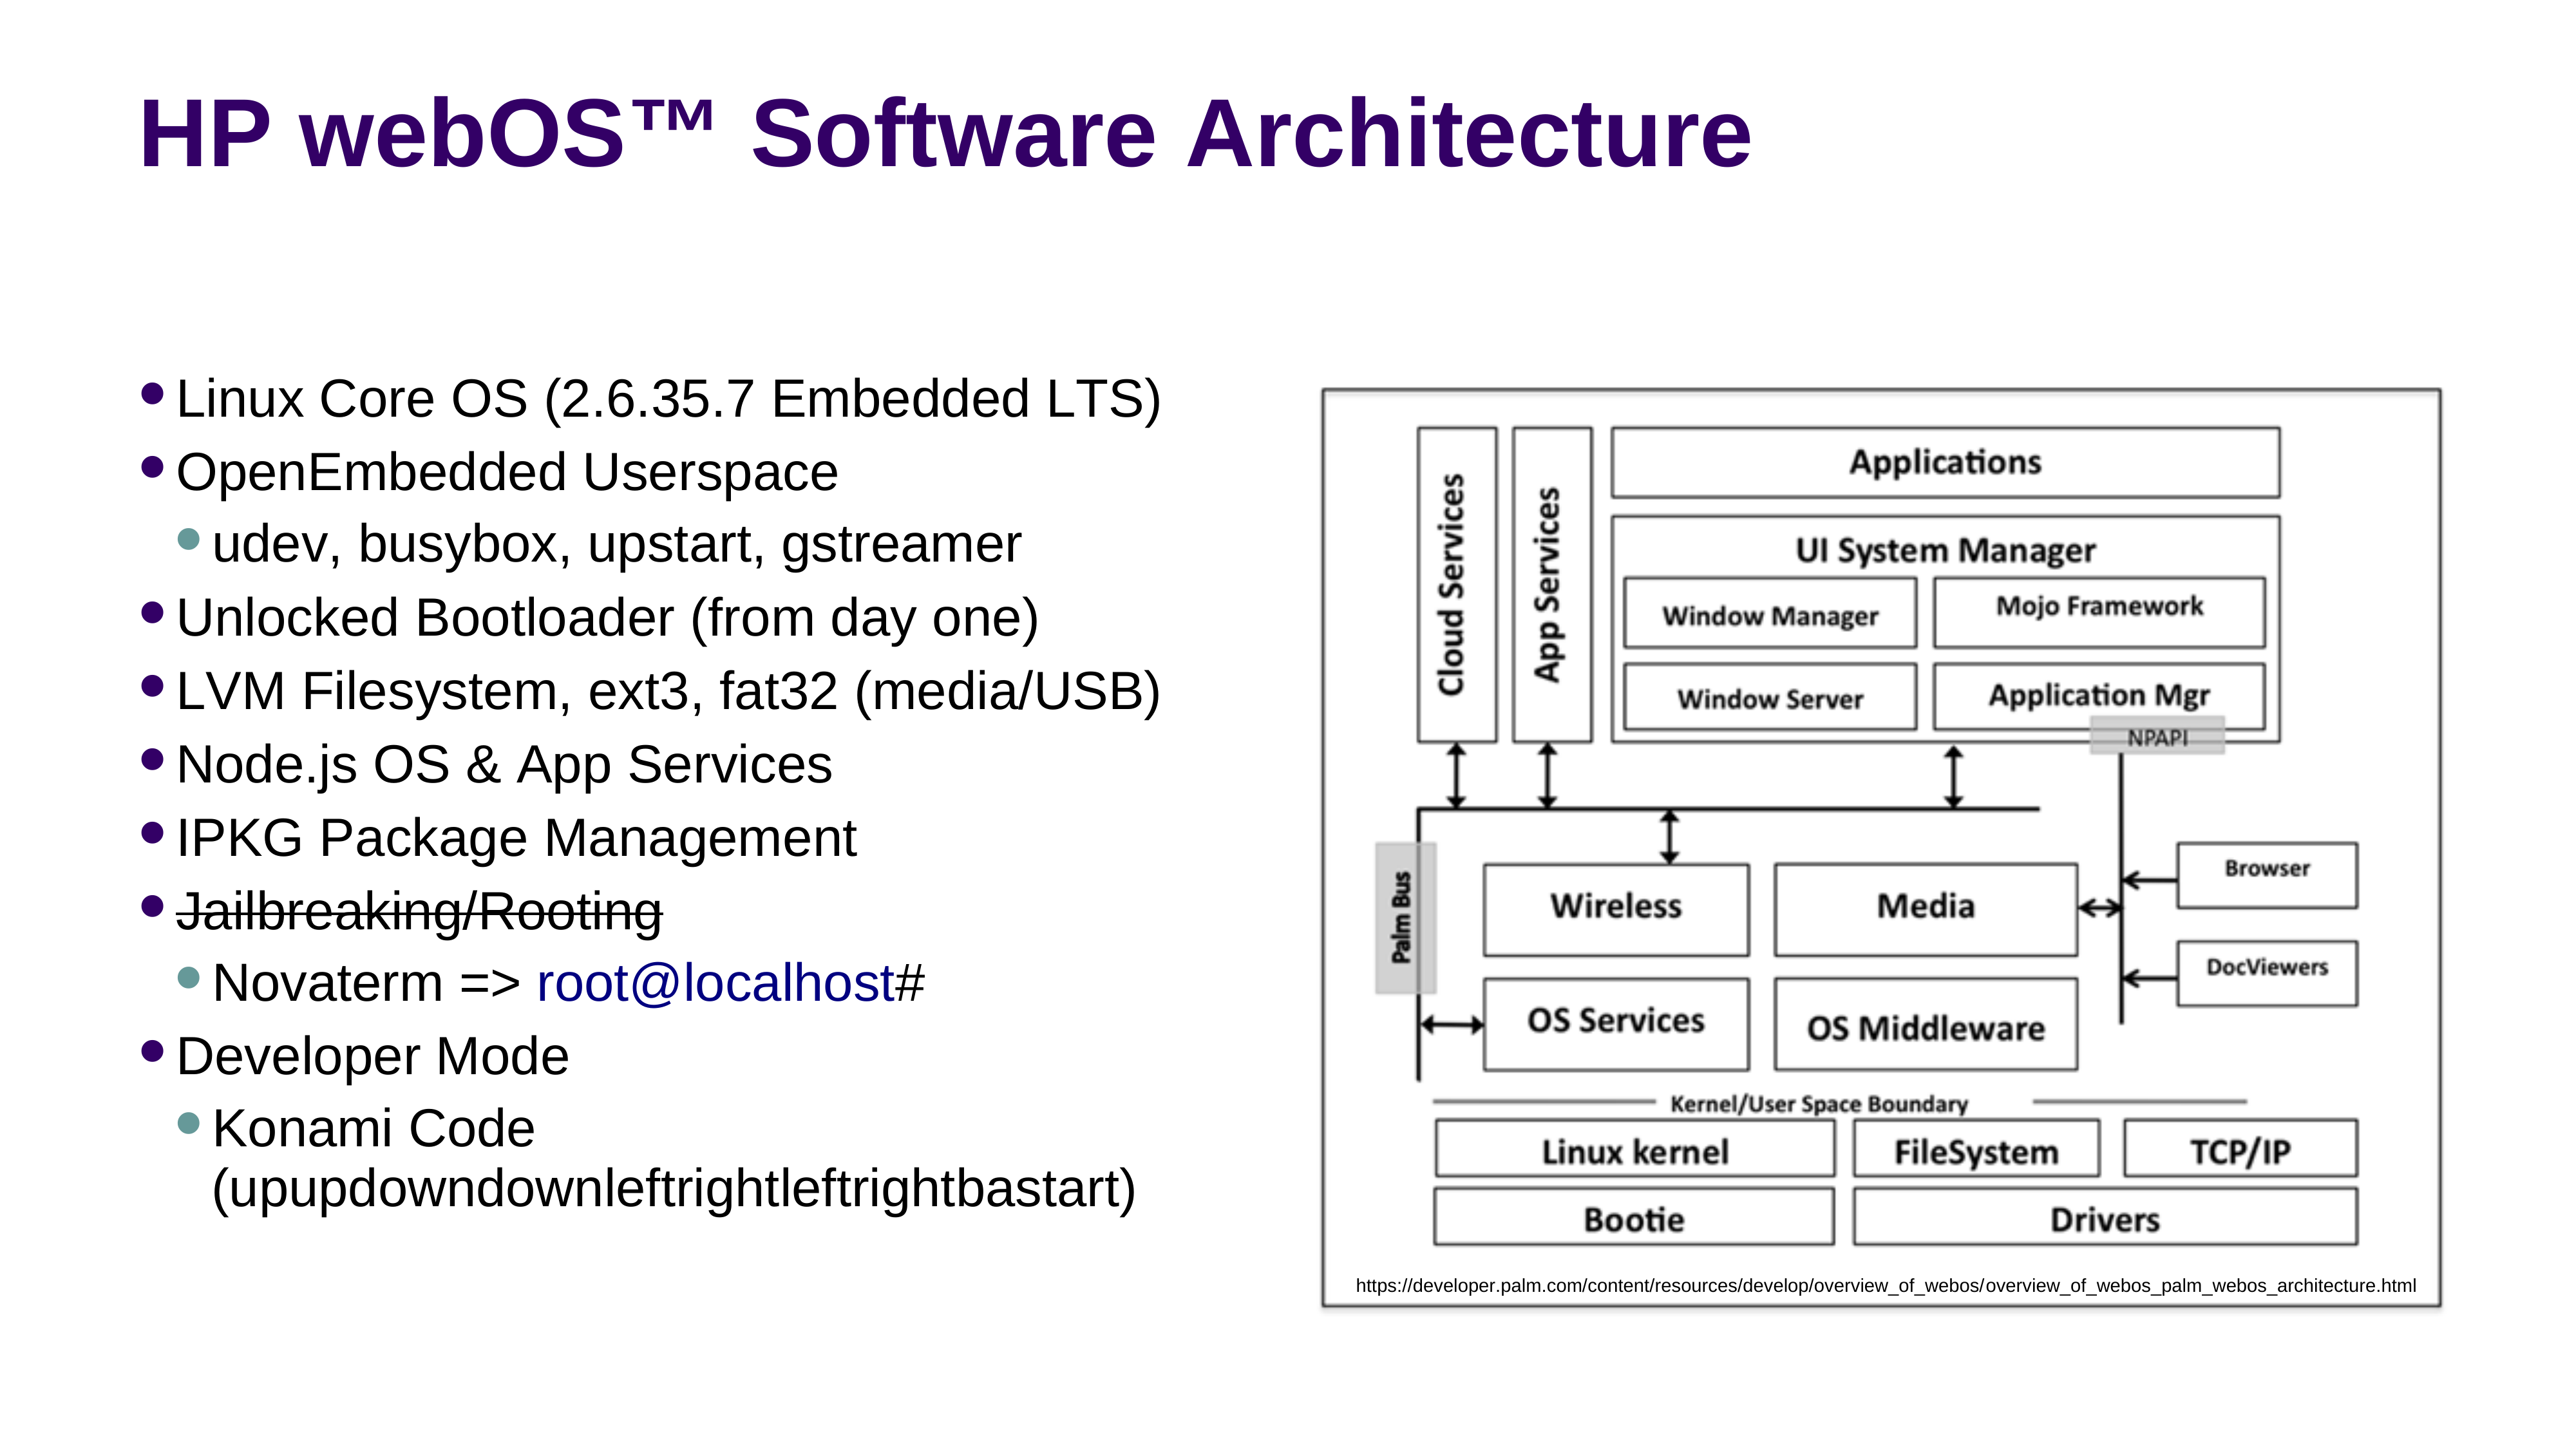

# HP webOS™ Software Architecture
Linux Core OS (2.6.35.7 Embedded LTS)
OpenEmbedded Userspace
udev, busybox, upstart, gstreamer
Unlocked Bootloader (from day one)
LVM Filesystem, ext3, fat32 (media/USB)
Node.js OS & App Services
IPKG Package Management
Jailbreaking/Rooting
Novaterm => root@localhost#
Developer Mode
Konami Code (upupdowndownleftrightleftrightbastart)
https://developer.palm.com/content/resources/develop/overview_of_webos/overview_of_webos_palm_webos_architecture.html